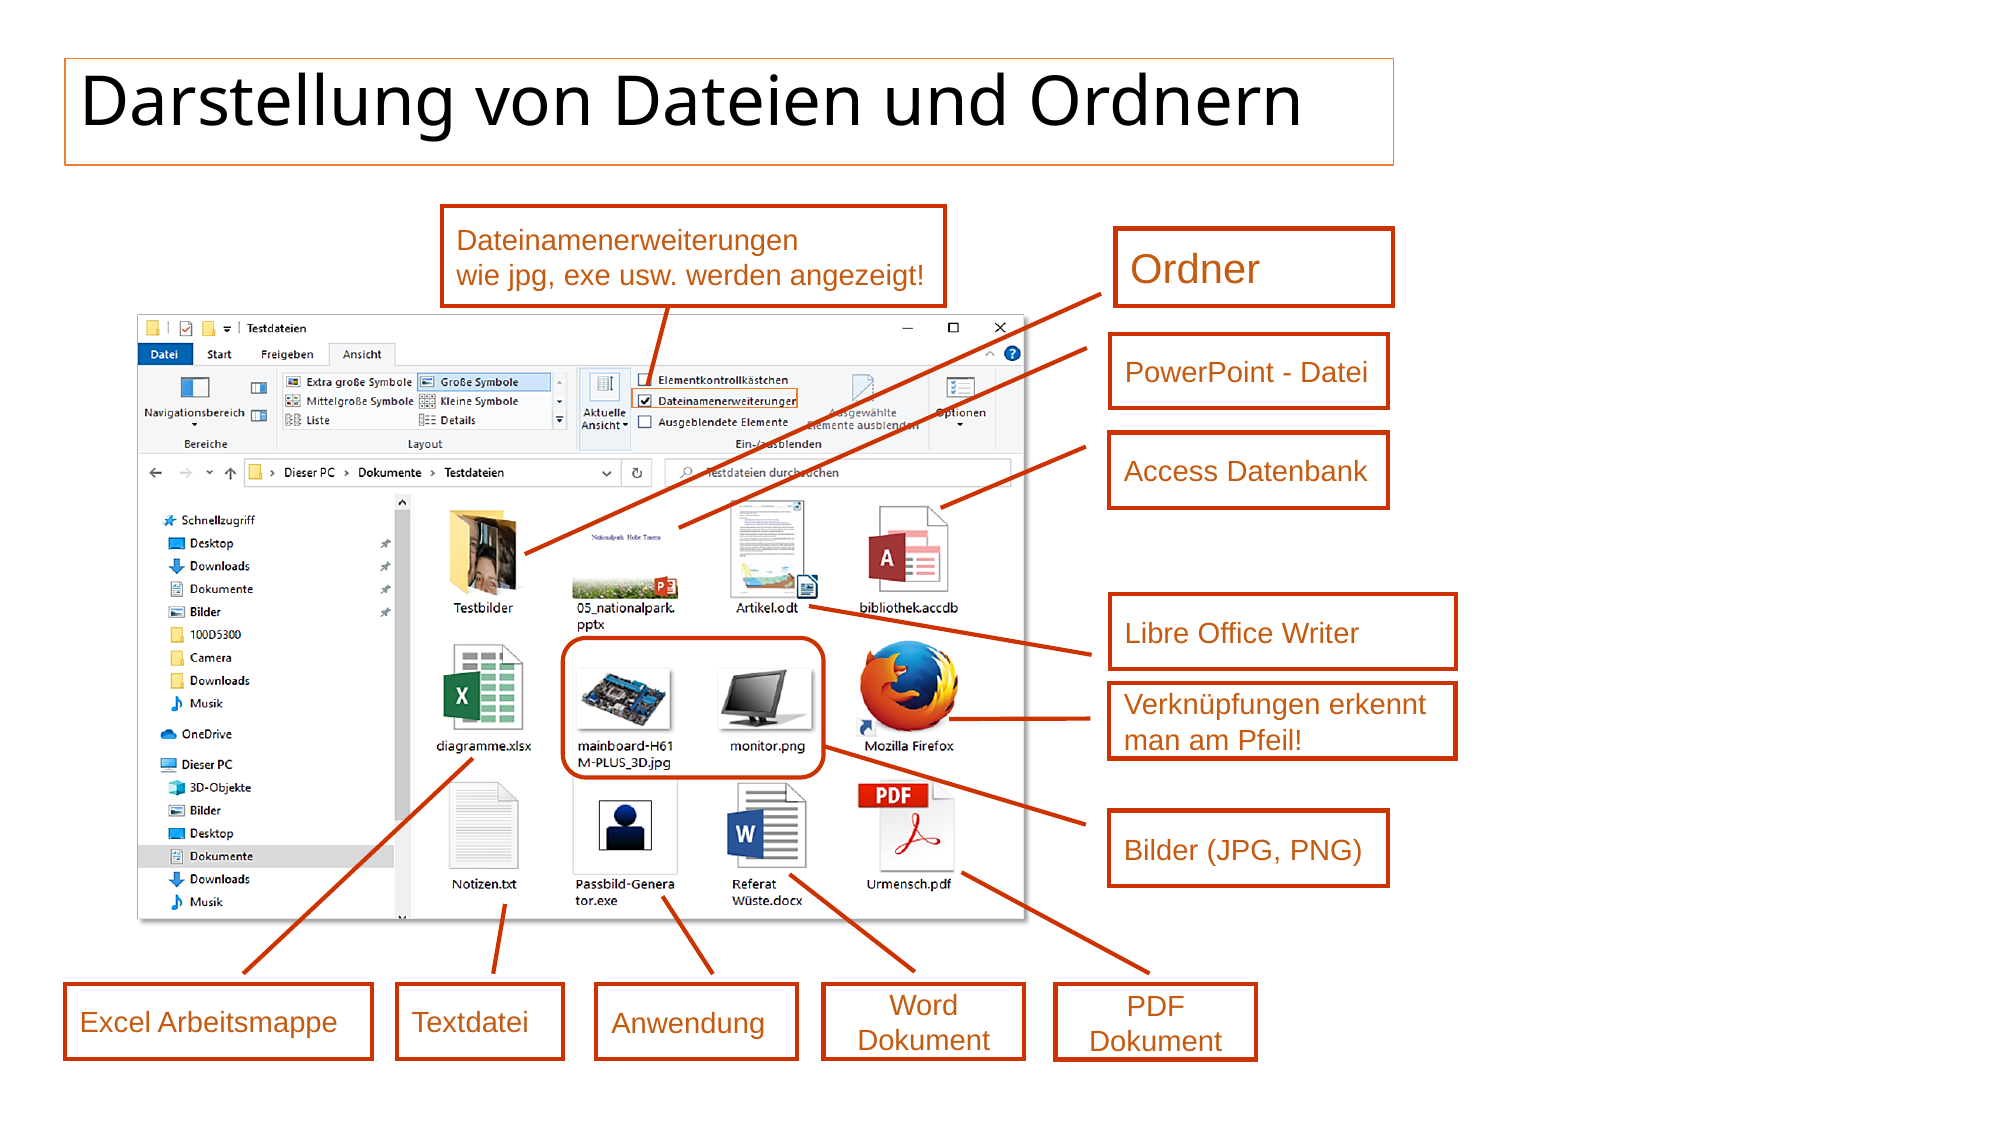

Darstellung von Dateien und Ordnern
Dateinamenerweiterungen
wie jpg, exe usw. werden angezeigt!
Ordner
PowerPoint - Datei
Access Datenbank
Libre Office Writer
Verknüpfungen erkennt man am Pfeil!
Bilder (JPG, PNG)
Excel Arbeitsmappe
Textdatei
Word Dokument
Anwendung
PDF Dokument